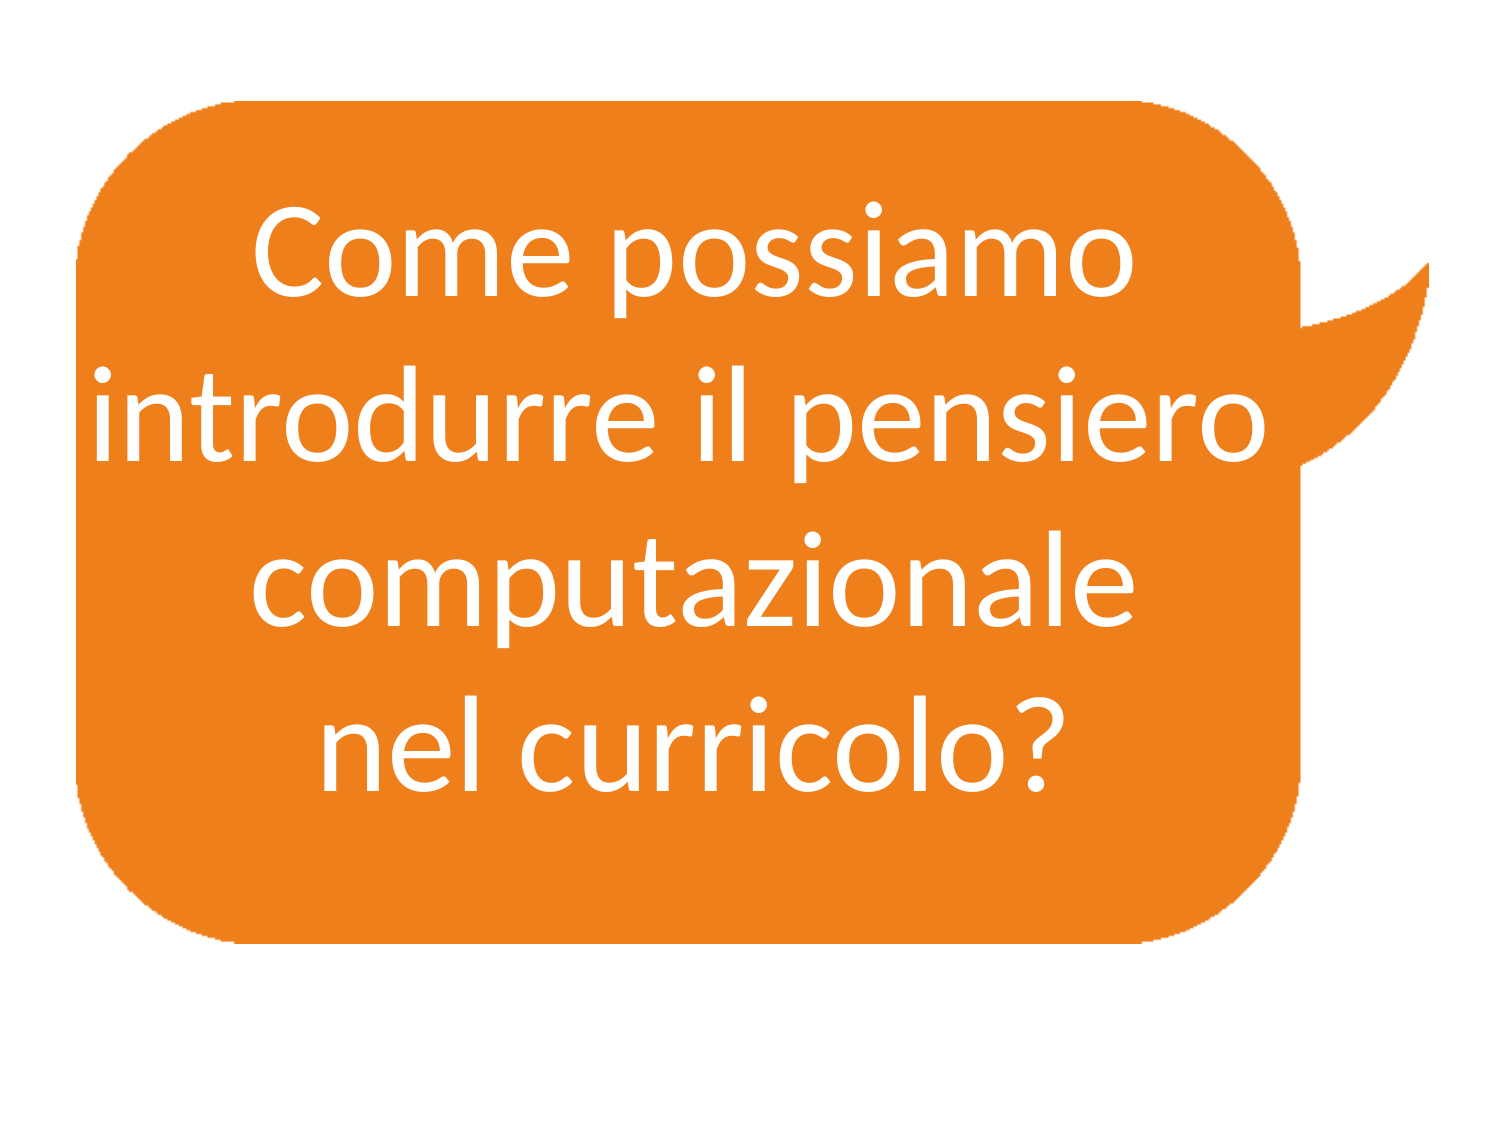

Come possiamo
introdurre il pensiero
computazionale
nel curricolo?